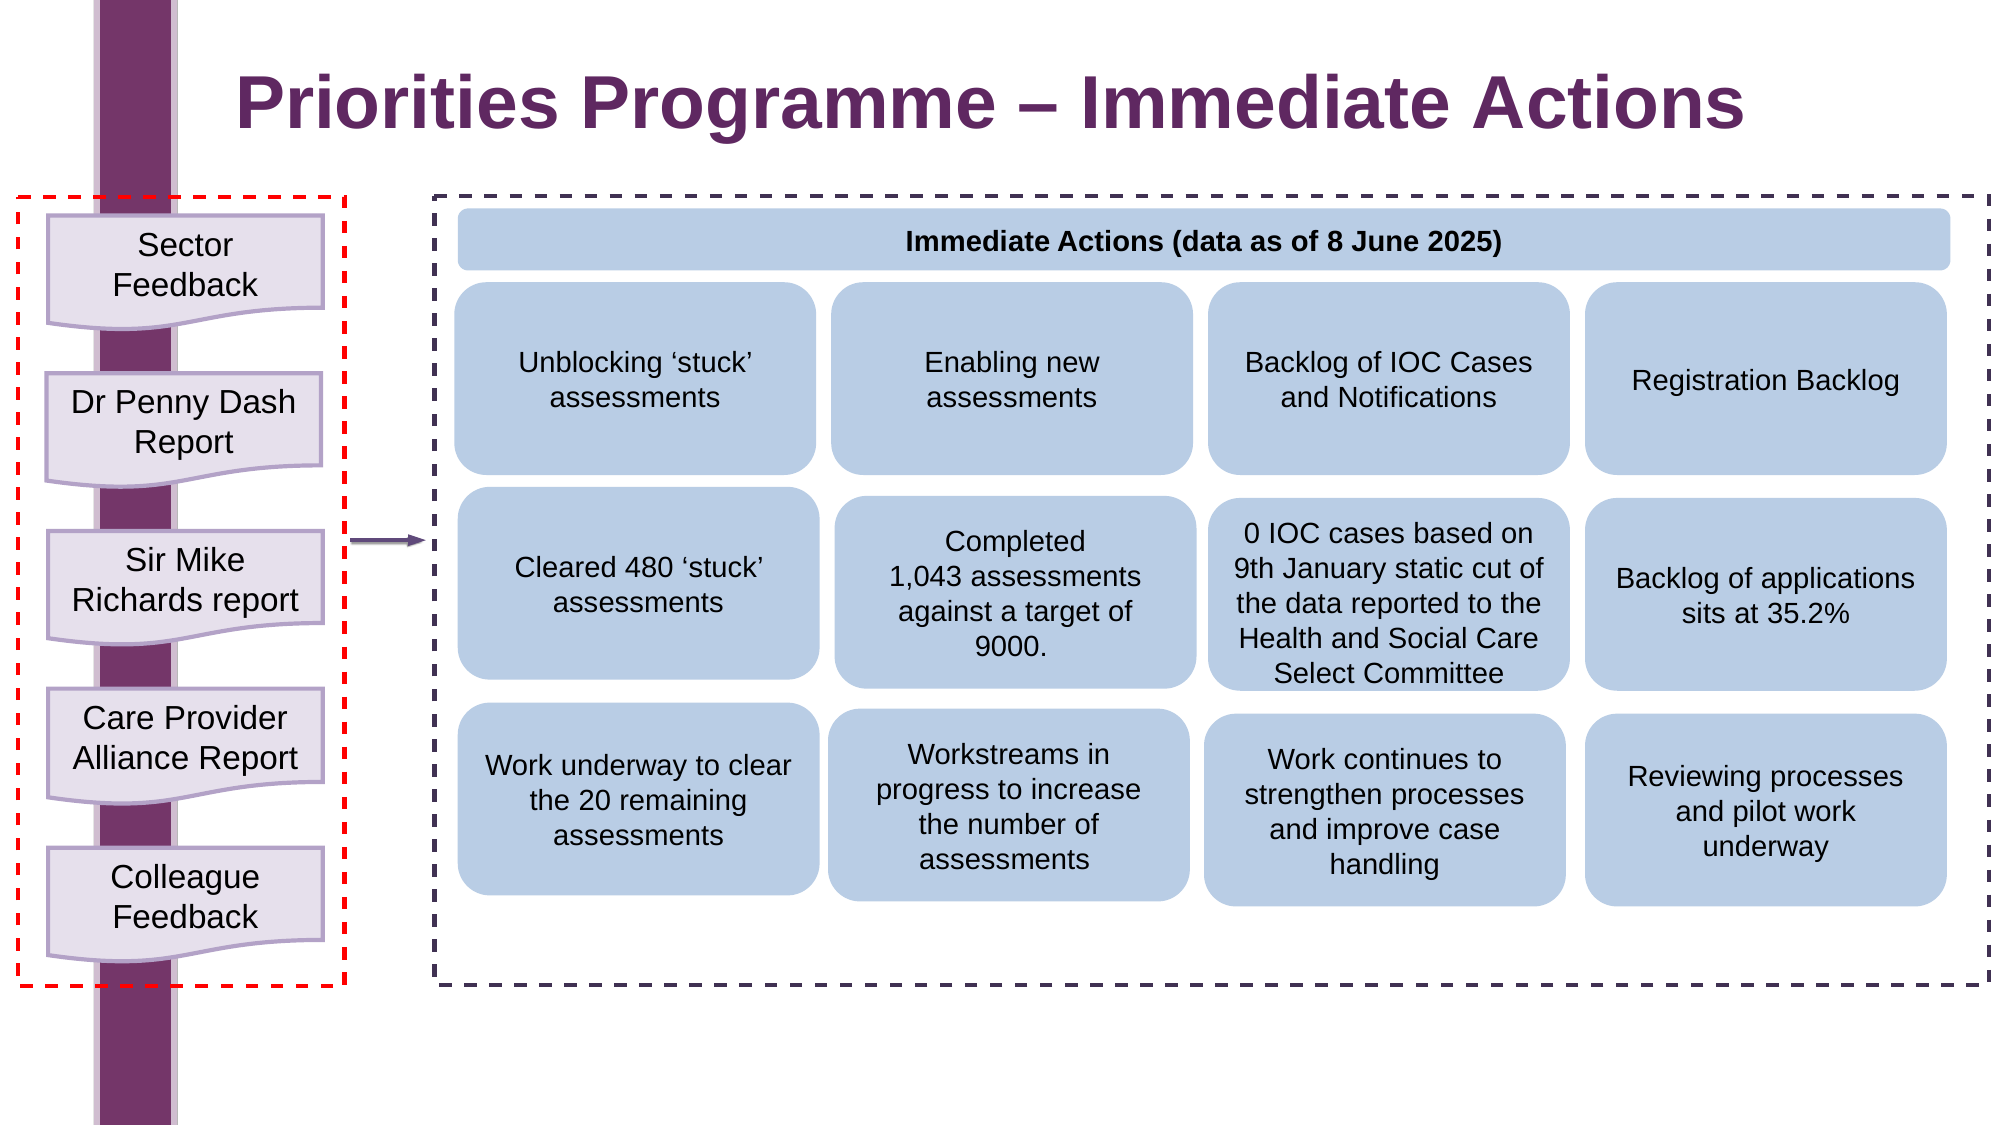

# Priorities Programme – Immediate Actions
Immediate Actions (data as of 8 June 2025)
Unblocking ‘stuck’ assessments
Enabling new assessments
Backlog of IOC Cases and Notifications
Registration Backlog
Sector Feedback
Dr Penny Dash Report
Cleared 480 ‘stuck’ assessments
Completed 1,043 assessments against a target of 9000.
0 IOC cases based on 9th January static cut of the data reported to the Health and Social Care Select Committee
Backlog of applications sits at 35.2%
Sir Mike Richards report
Care Provider Alliance Report
Work underway to clear the 20 remaining assessments
Workstreams in progress to increase the number of assessments
Work continues to strengthen processes and improve case handling
Reviewing processes and pilot work underway
Colleague Feedback